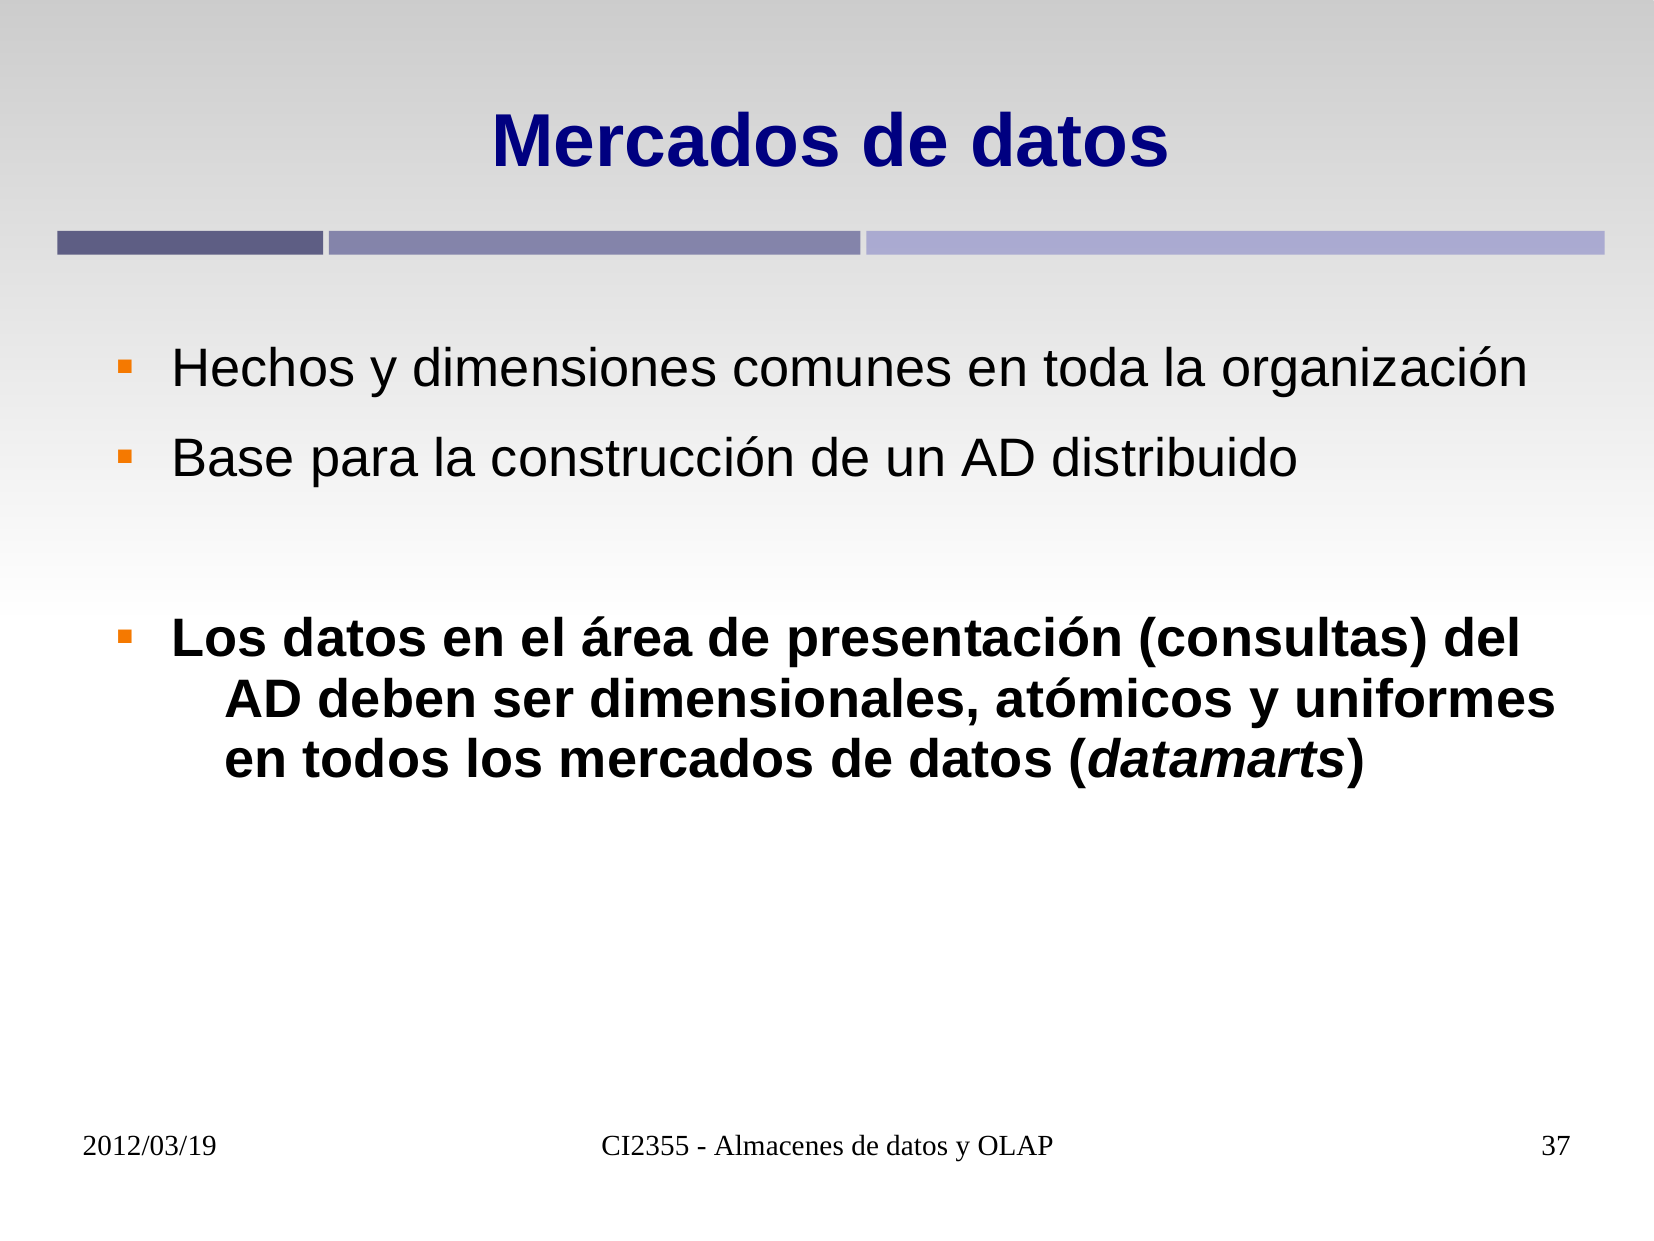

# Mercados de datos
Hechos y dimensiones comunes en toda la organización
Base para la construcción de un AD distribuido
Los datos en el área de presentación (consultas) del AD deben ser dimensionales, atómicos y uniformes en todos los mercados de datos (datamarts)
2012/03/19
CI2355 - Almacenes de datos y OLAP
37